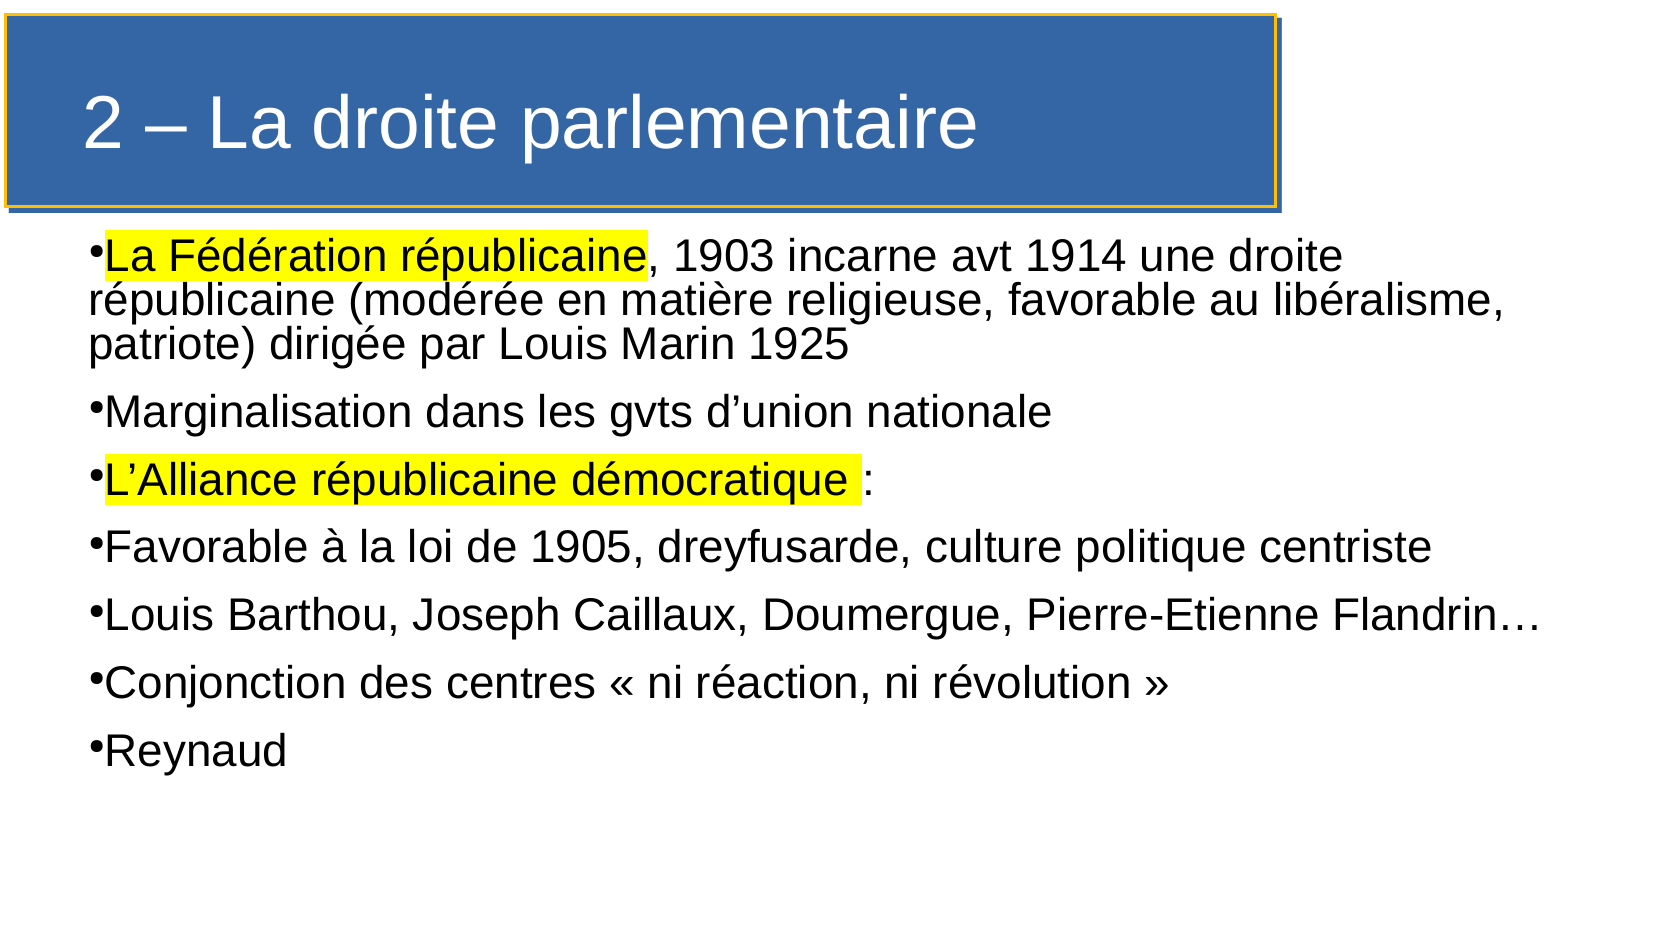

# 2 – La droite parlementaire
La Fédération républicaine, 1903 incarne avt 1914 une droite républicaine (modérée en matière religieuse, favorable au libéralisme, patriote) dirigée par Louis Marin 1925
Marginalisation dans les gvts d’union nationale
L’Alliance républicaine démocratique :
Favorable à la loi de 1905, dreyfusarde, culture politique centriste
Louis Barthou, Joseph Caillaux, Doumergue, Pierre-Etienne Flandrin…
Conjonction des centres « ni réaction, ni révolution »
Reynaud